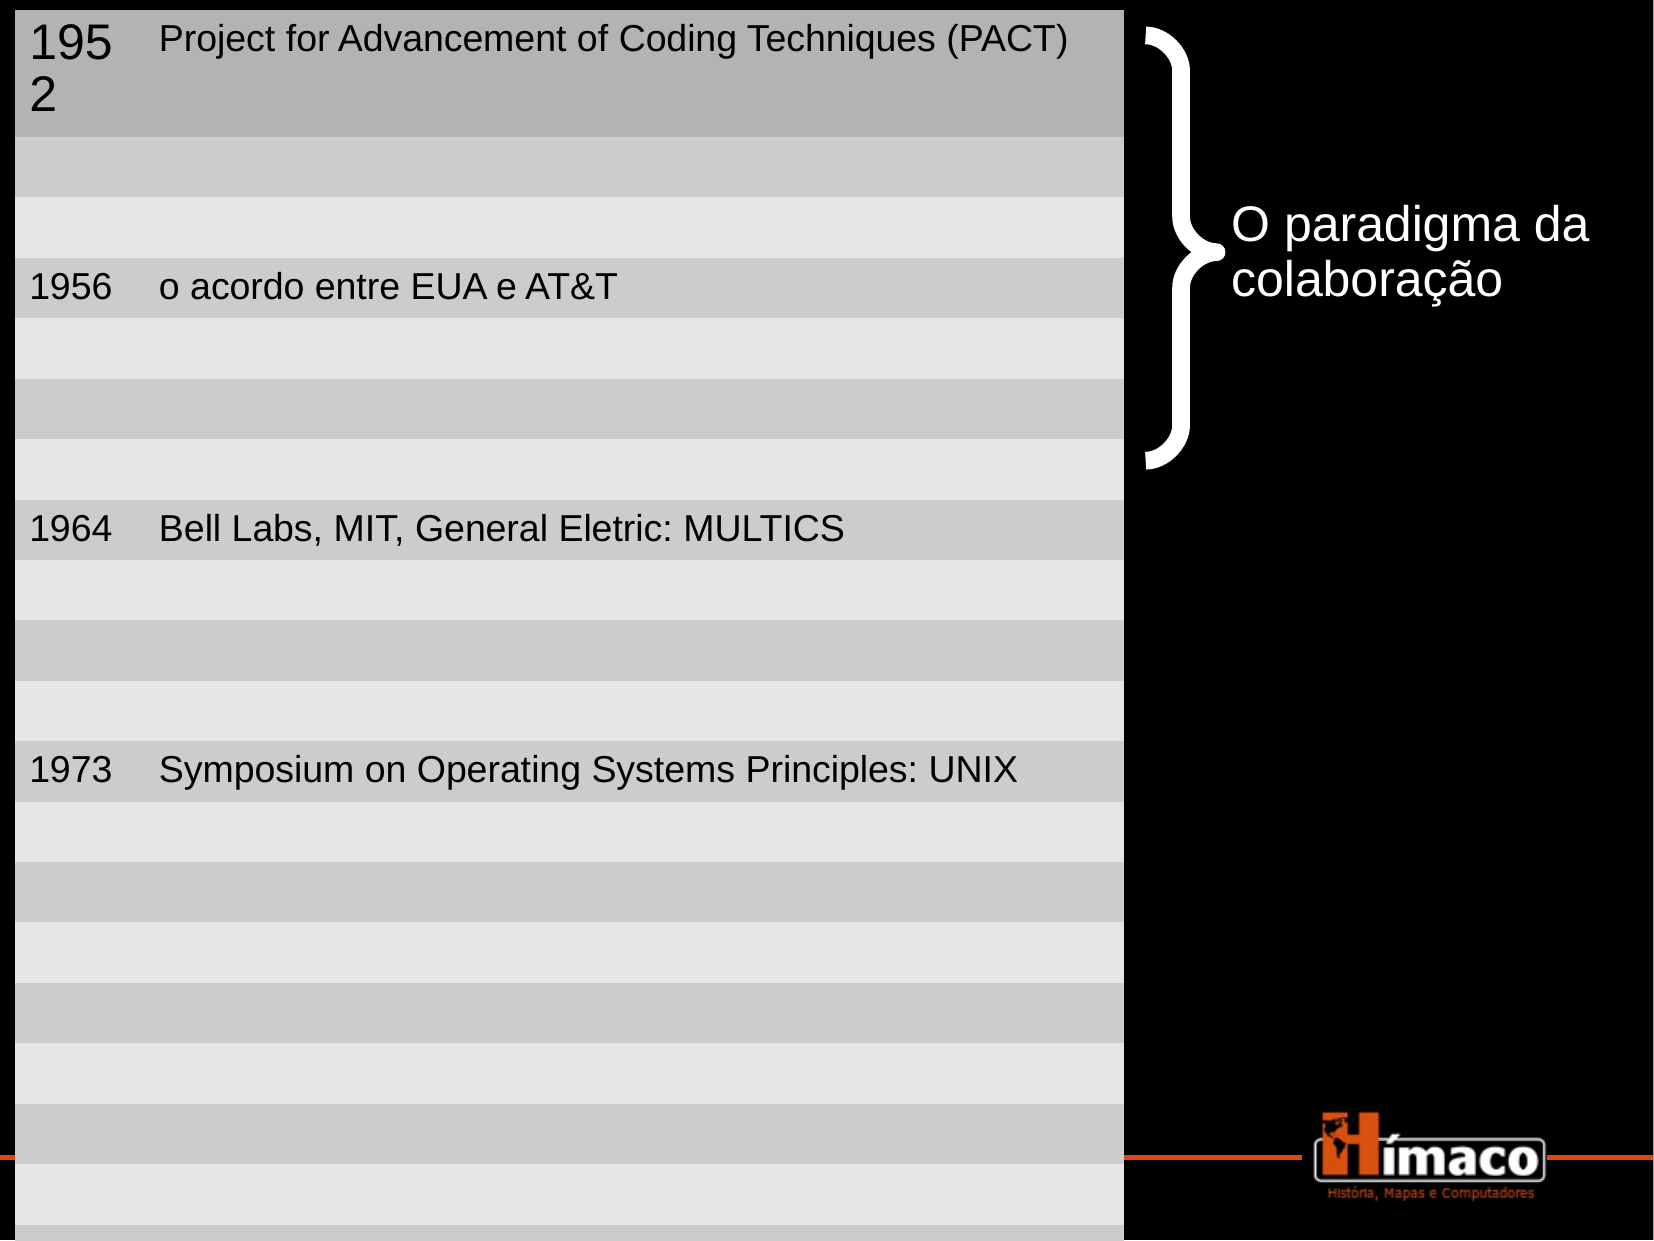

| 1952 | Project for Advancement of Coding Techniques (PACT) |
| --- | --- |
| | |
| | |
| 1956 | o acordo entre EUA e AT&T |
| | |
| | |
| | |
| 1964 | Bell Labs, MIT, General Eletric: MULTICS |
| | |
| | |
| | |
| 1973 | Symposium on Operating Systems Principles: UNIX |
| | |
| | |
| | |
| | |
| | |
| | |
| | |
| | |
| | |
| | |
| | |
| | |
| | |
| | |
| | |
| | |
| | |
| | |
| | |
| | |
| | |
| | |
O paradigma da colaboração